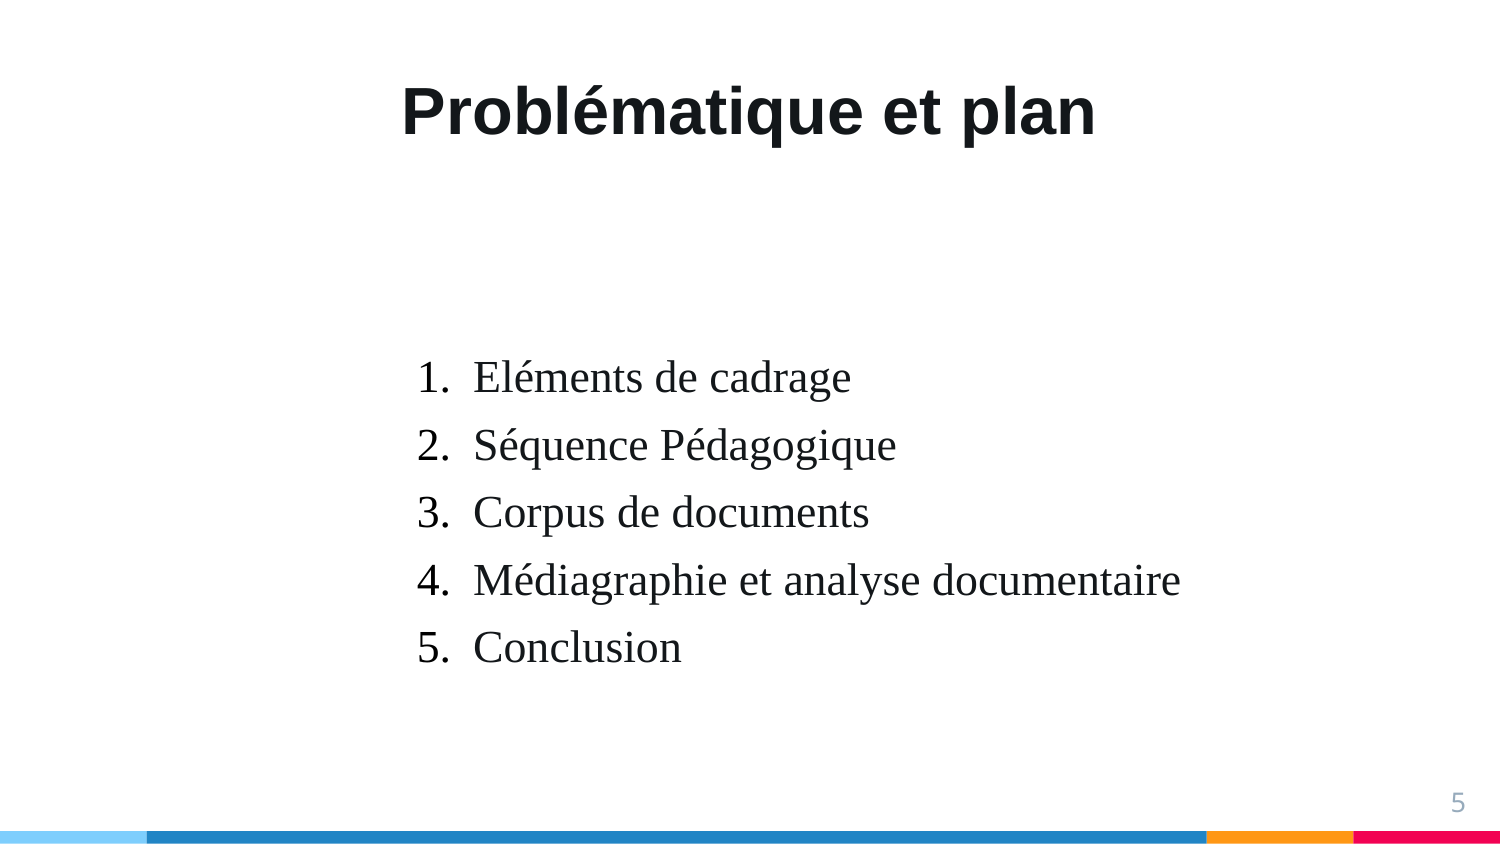

# Problématique et plan
Eléments de cadrage
Séquence Pédagogique
Corpus de documents
Médiagraphie et analyse documentaire
Conclusion